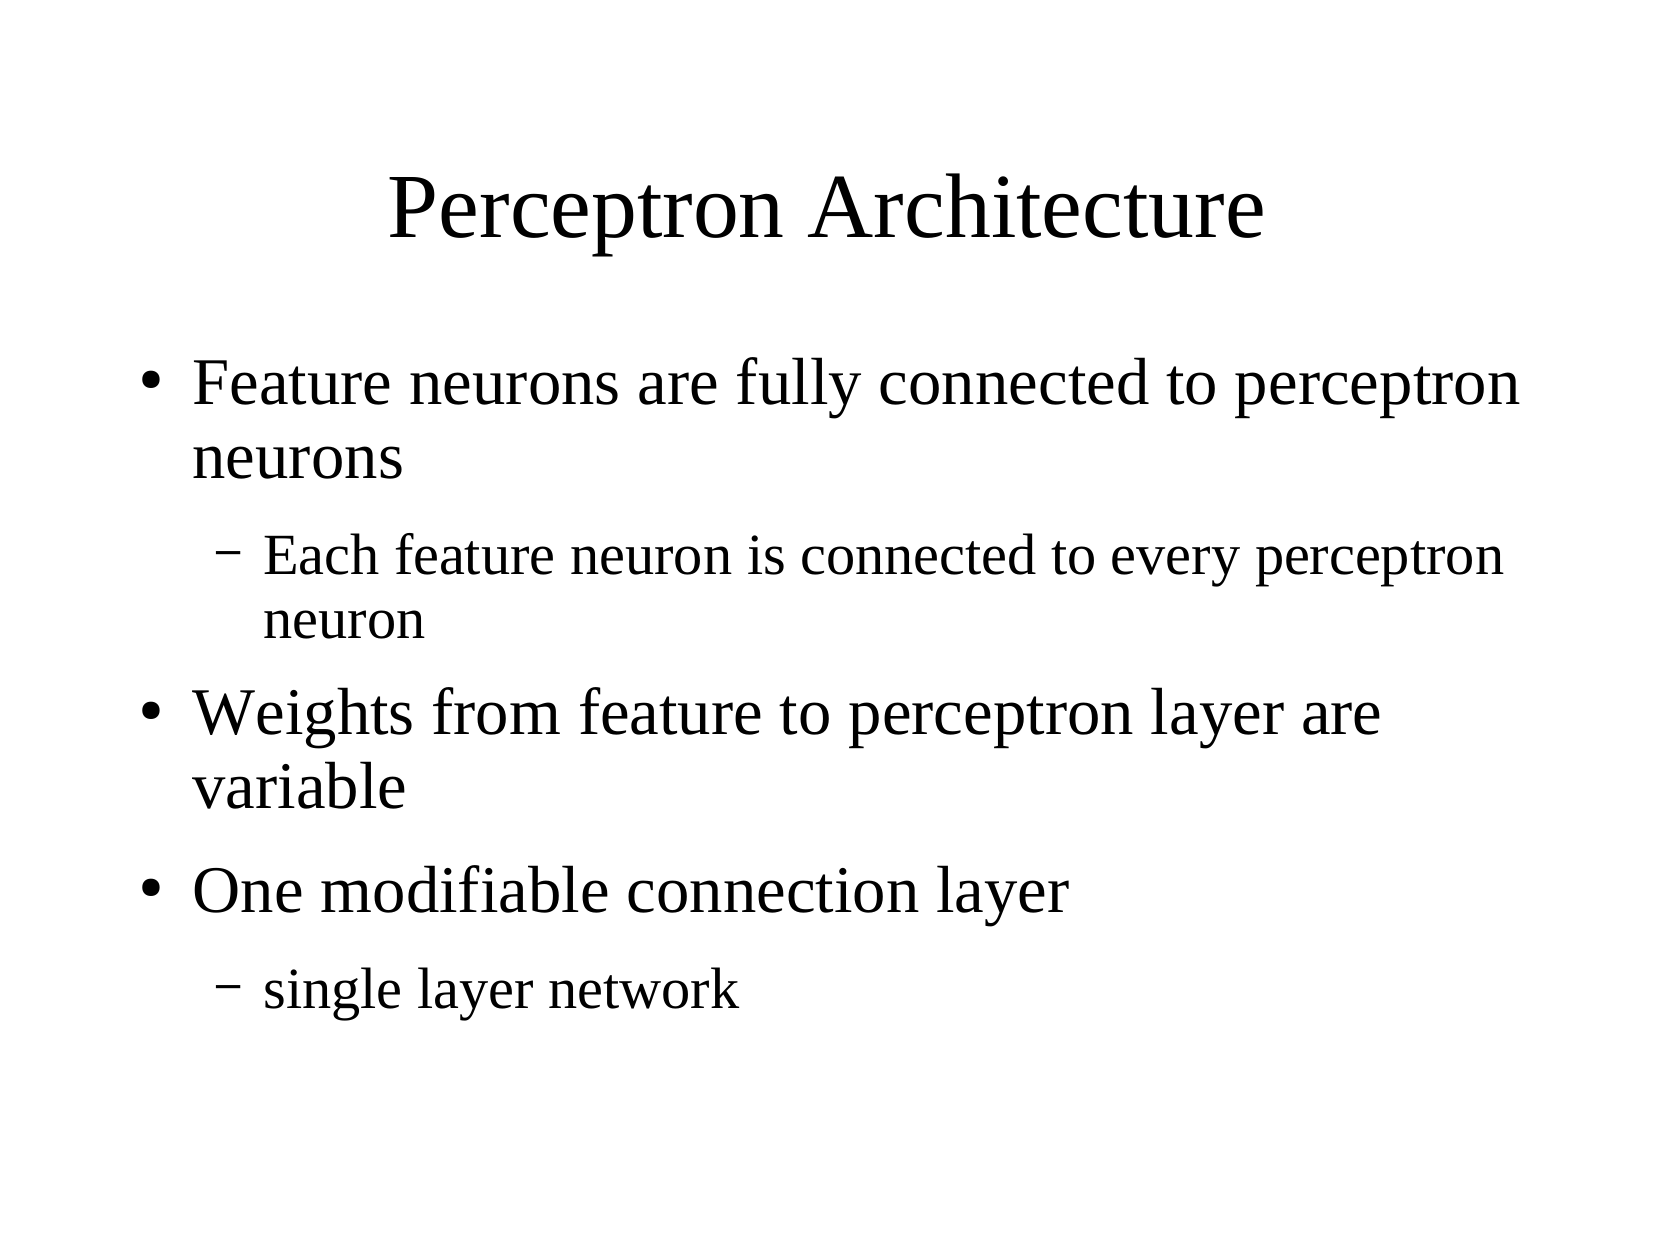

# Perceptron Architecture
Feature neurons are fully connected to perceptron neurons
Each feature neuron is connected to every perceptron neuron
Weights from feature to perceptron layer are variable
One modifiable connection layer
single layer network